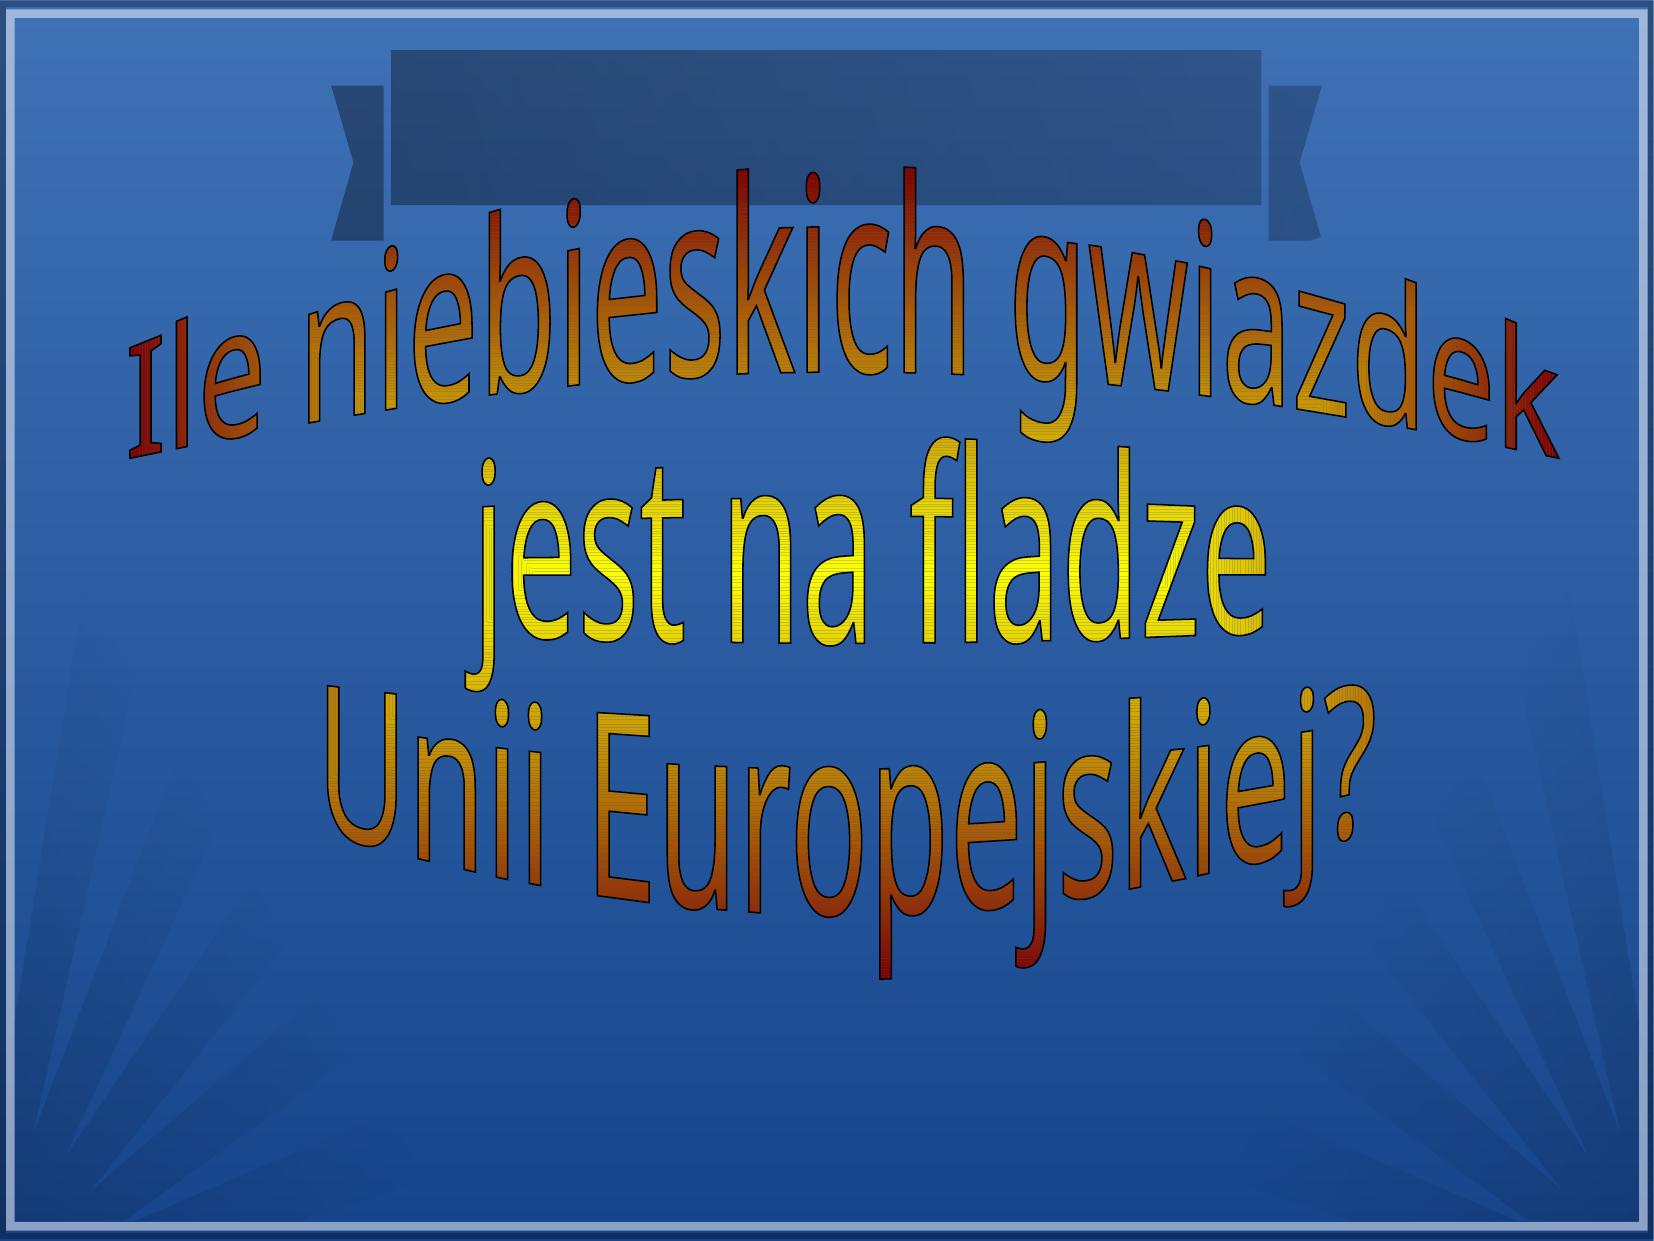

Ile niebieskich gwiazdek
 jest na fladze
Unii Europejskiej?